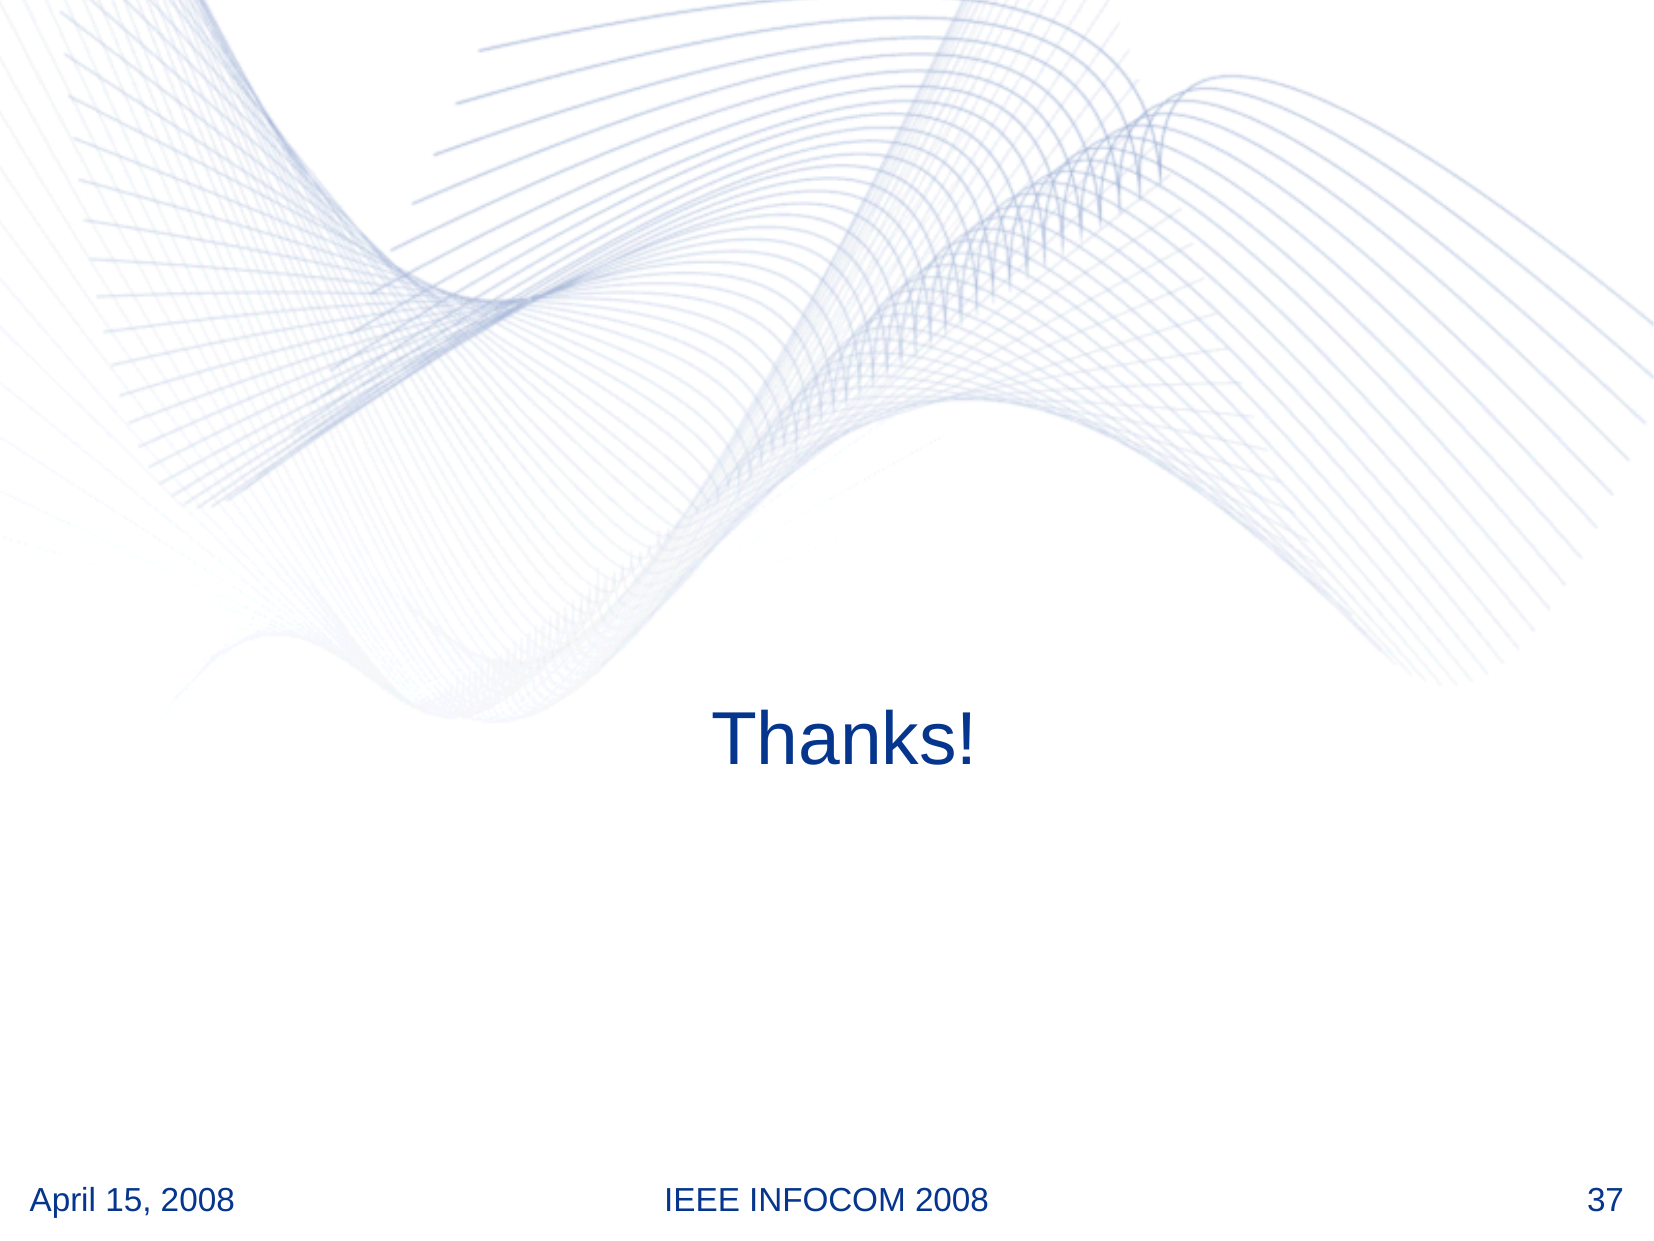

# Thanks!
April 15, 2008
IEEE INFOCOM 2008
37